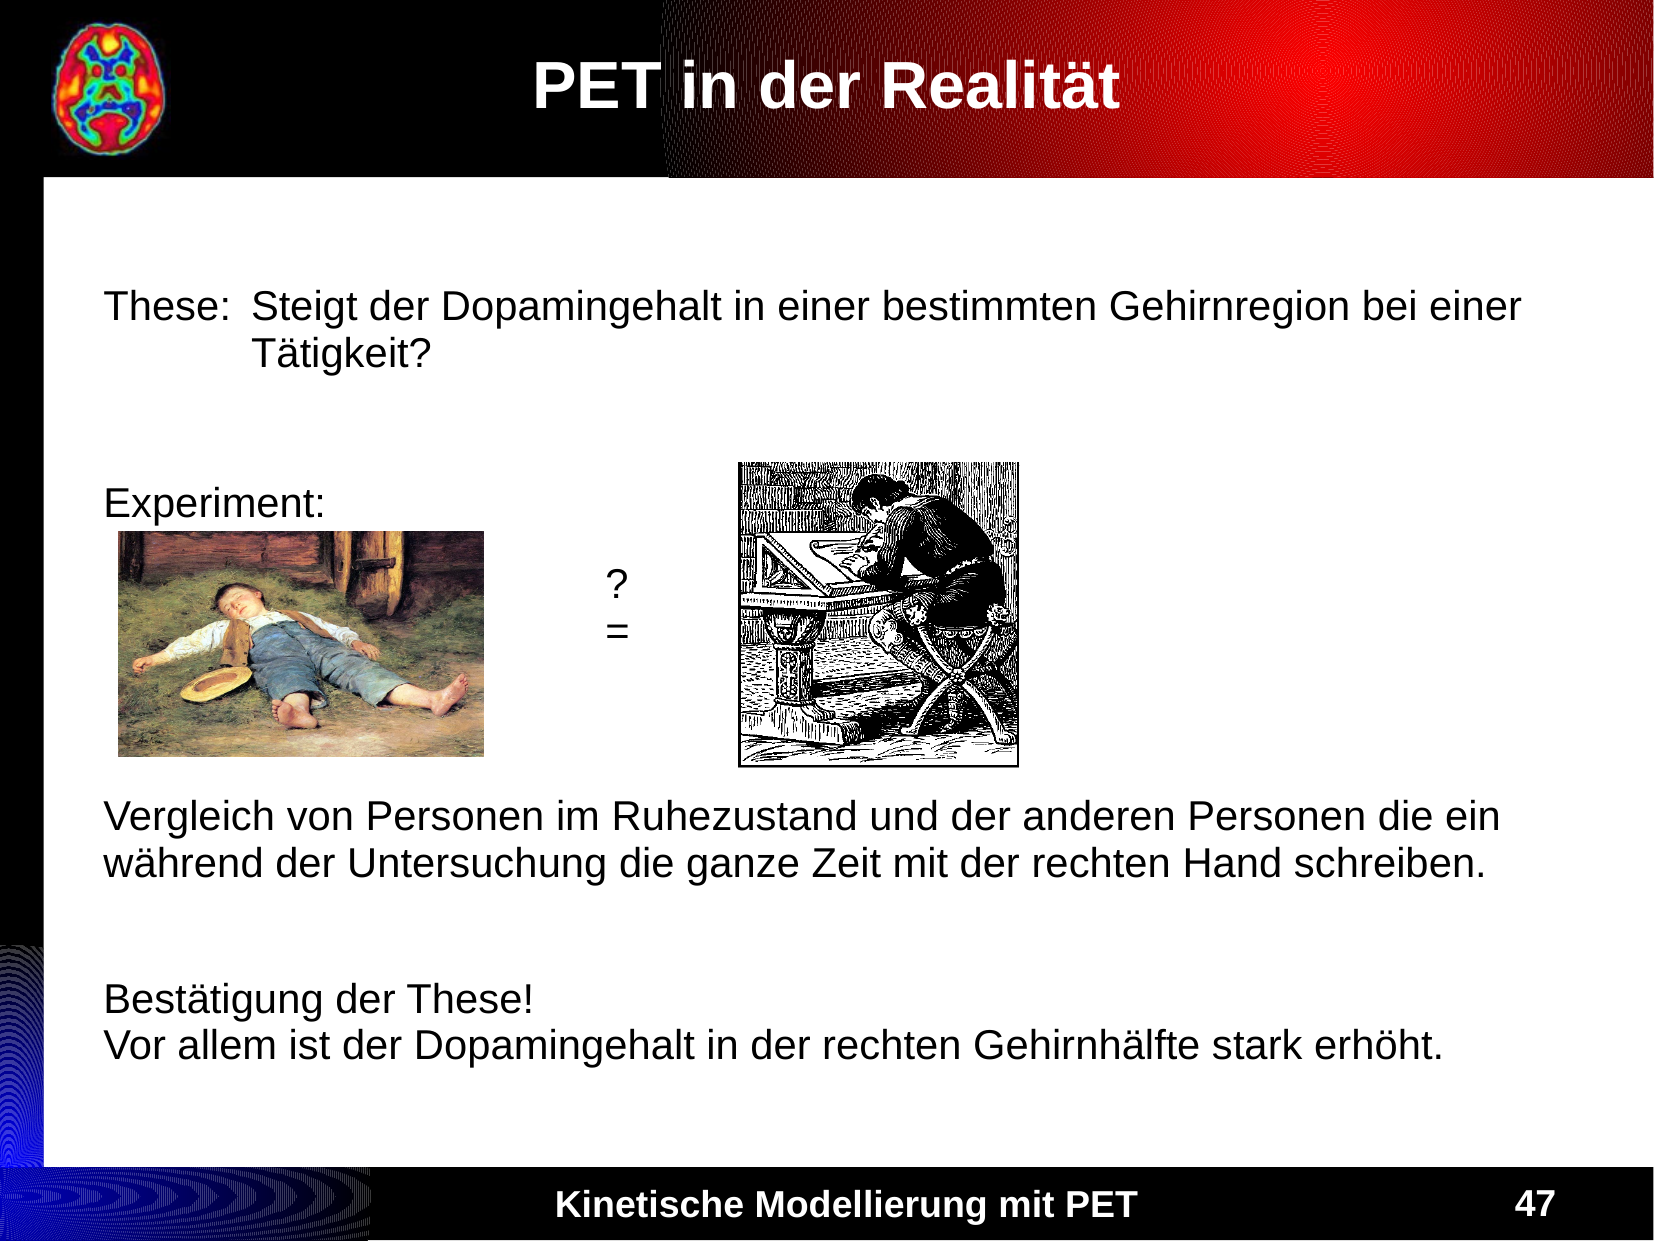

# PET in der Realität
These: 	Steigt der Dopamingehalt in einer bestimmten Gehirnregion bei einer 		Tätigkeit?
Experiment:
?
=
Vergleich von Personen im Ruhezustand und der anderen Personen die ein während der Untersuchung die ganze Zeit mit der rechten Hand schreiben.
Bestätigung der These!
Vor allem ist der Dopamingehalt in der rechten Gehirnhälfte stark erhöht.
Kinetische Modellierung mit PET